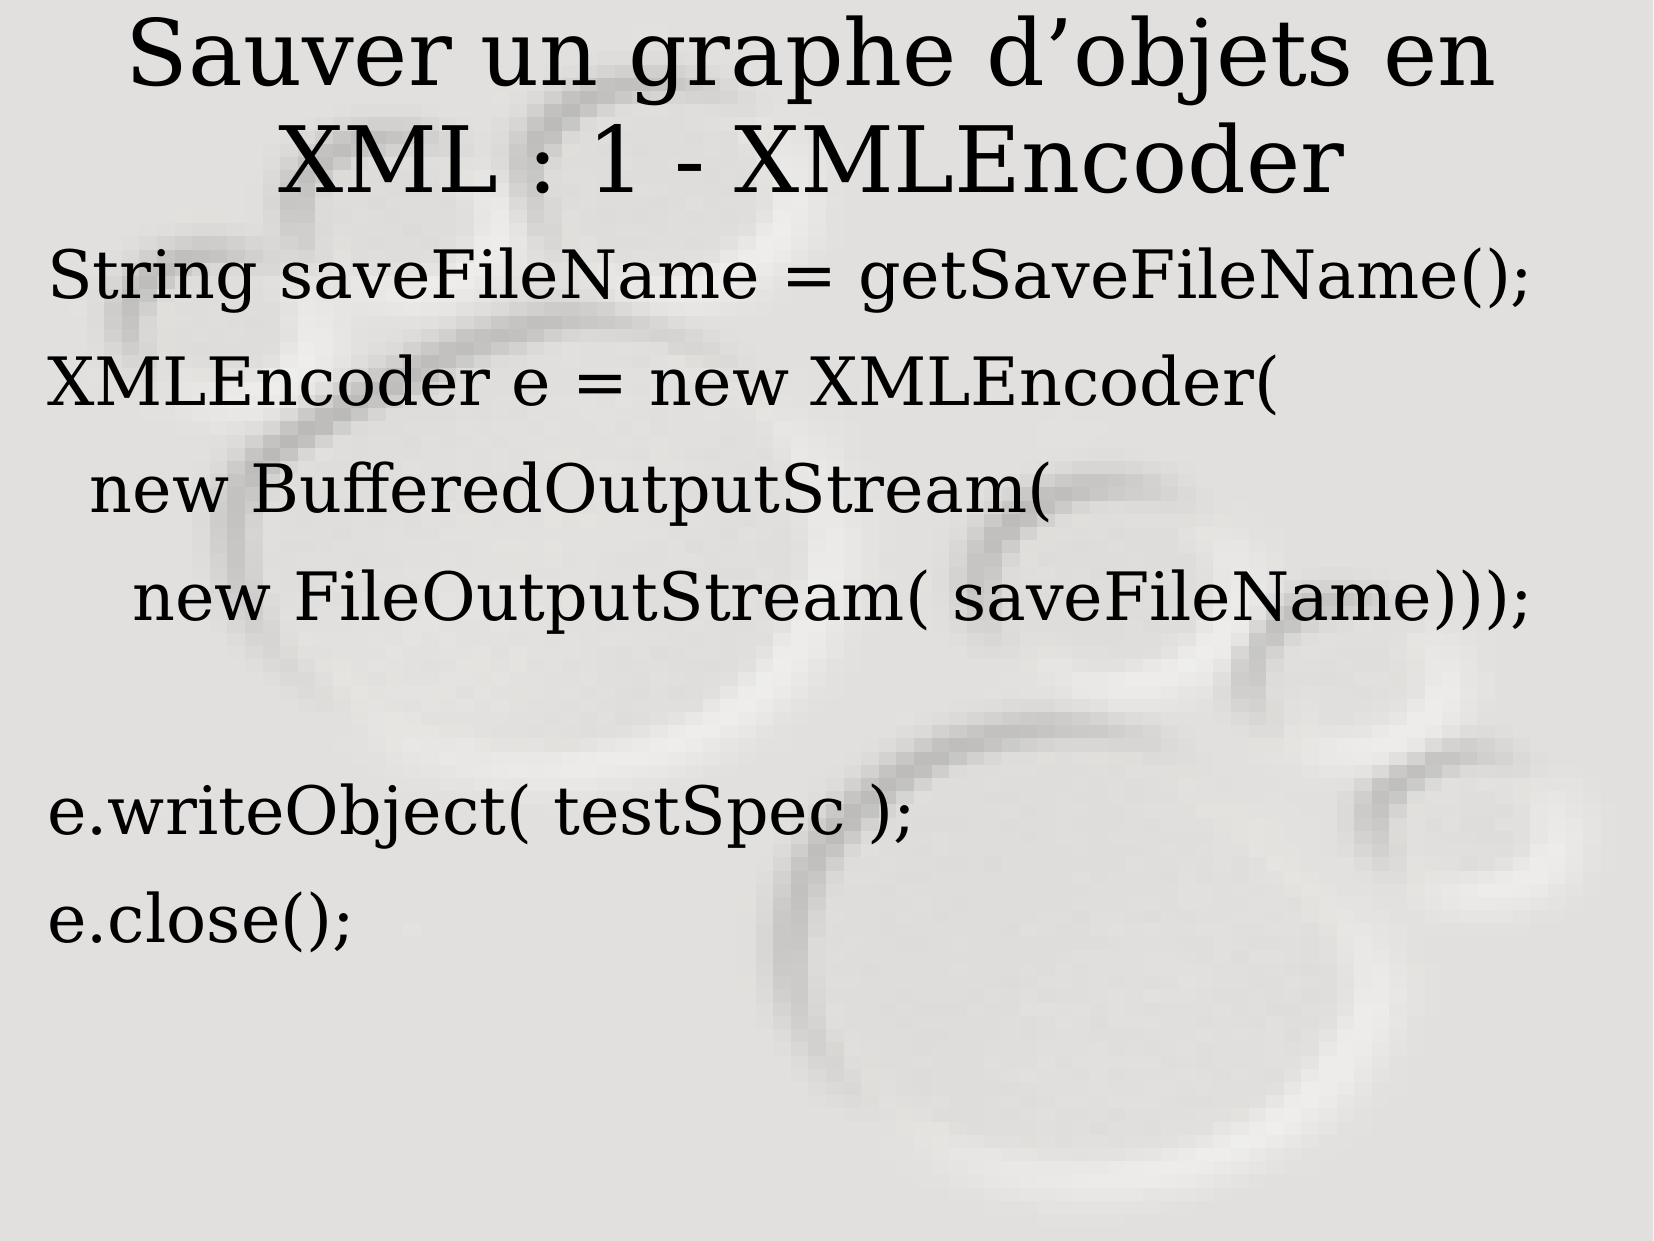

# Sauver un graphe d’objets en XML : 1 - XMLEncoder
String saveFileName = getSaveFileName();
XMLEncoder e = new XMLEncoder(
 new BufferedOutputStream(
 new FileOutputStream( saveFileName)));
e.writeObject( testSpec );
e.close();